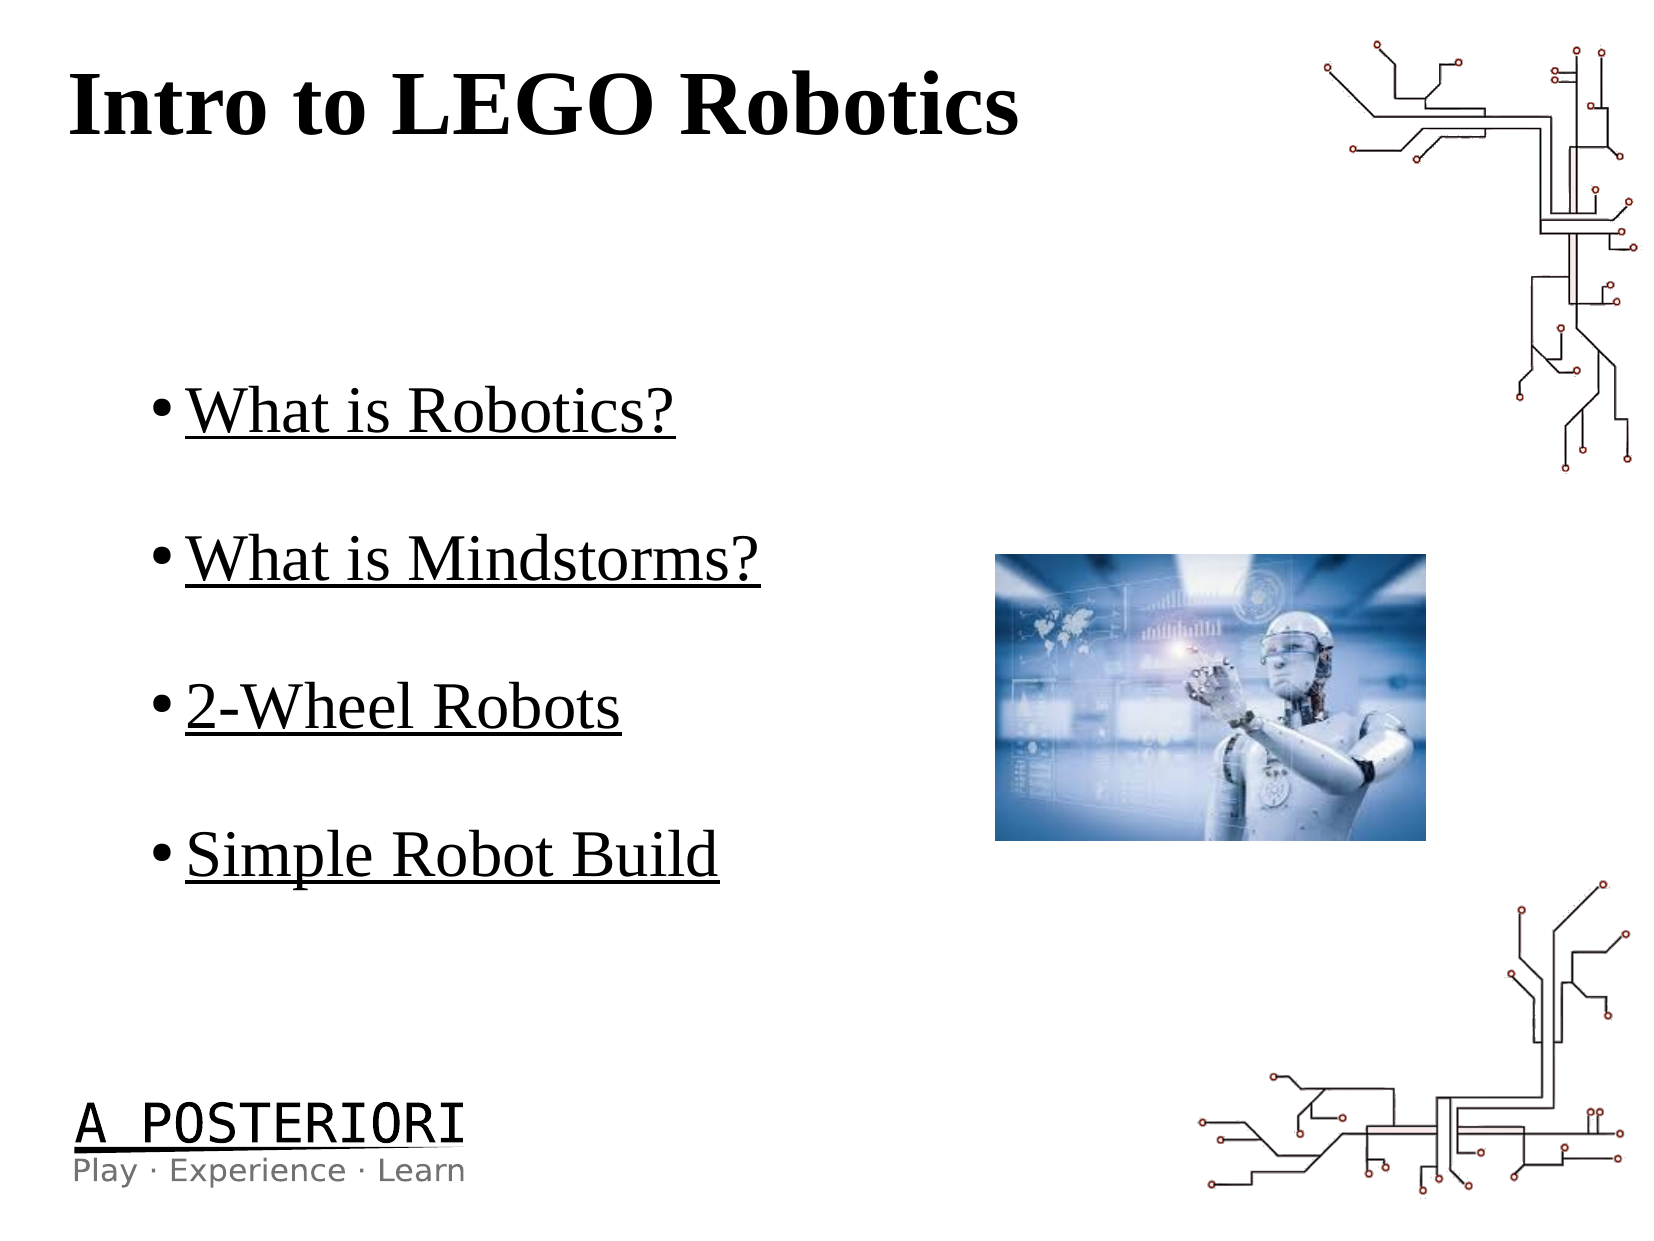

# Intro to LEGO Robotics
What is Robotics?
What is Mindstorms?
2-Wheel Robots
Simple Robot Build